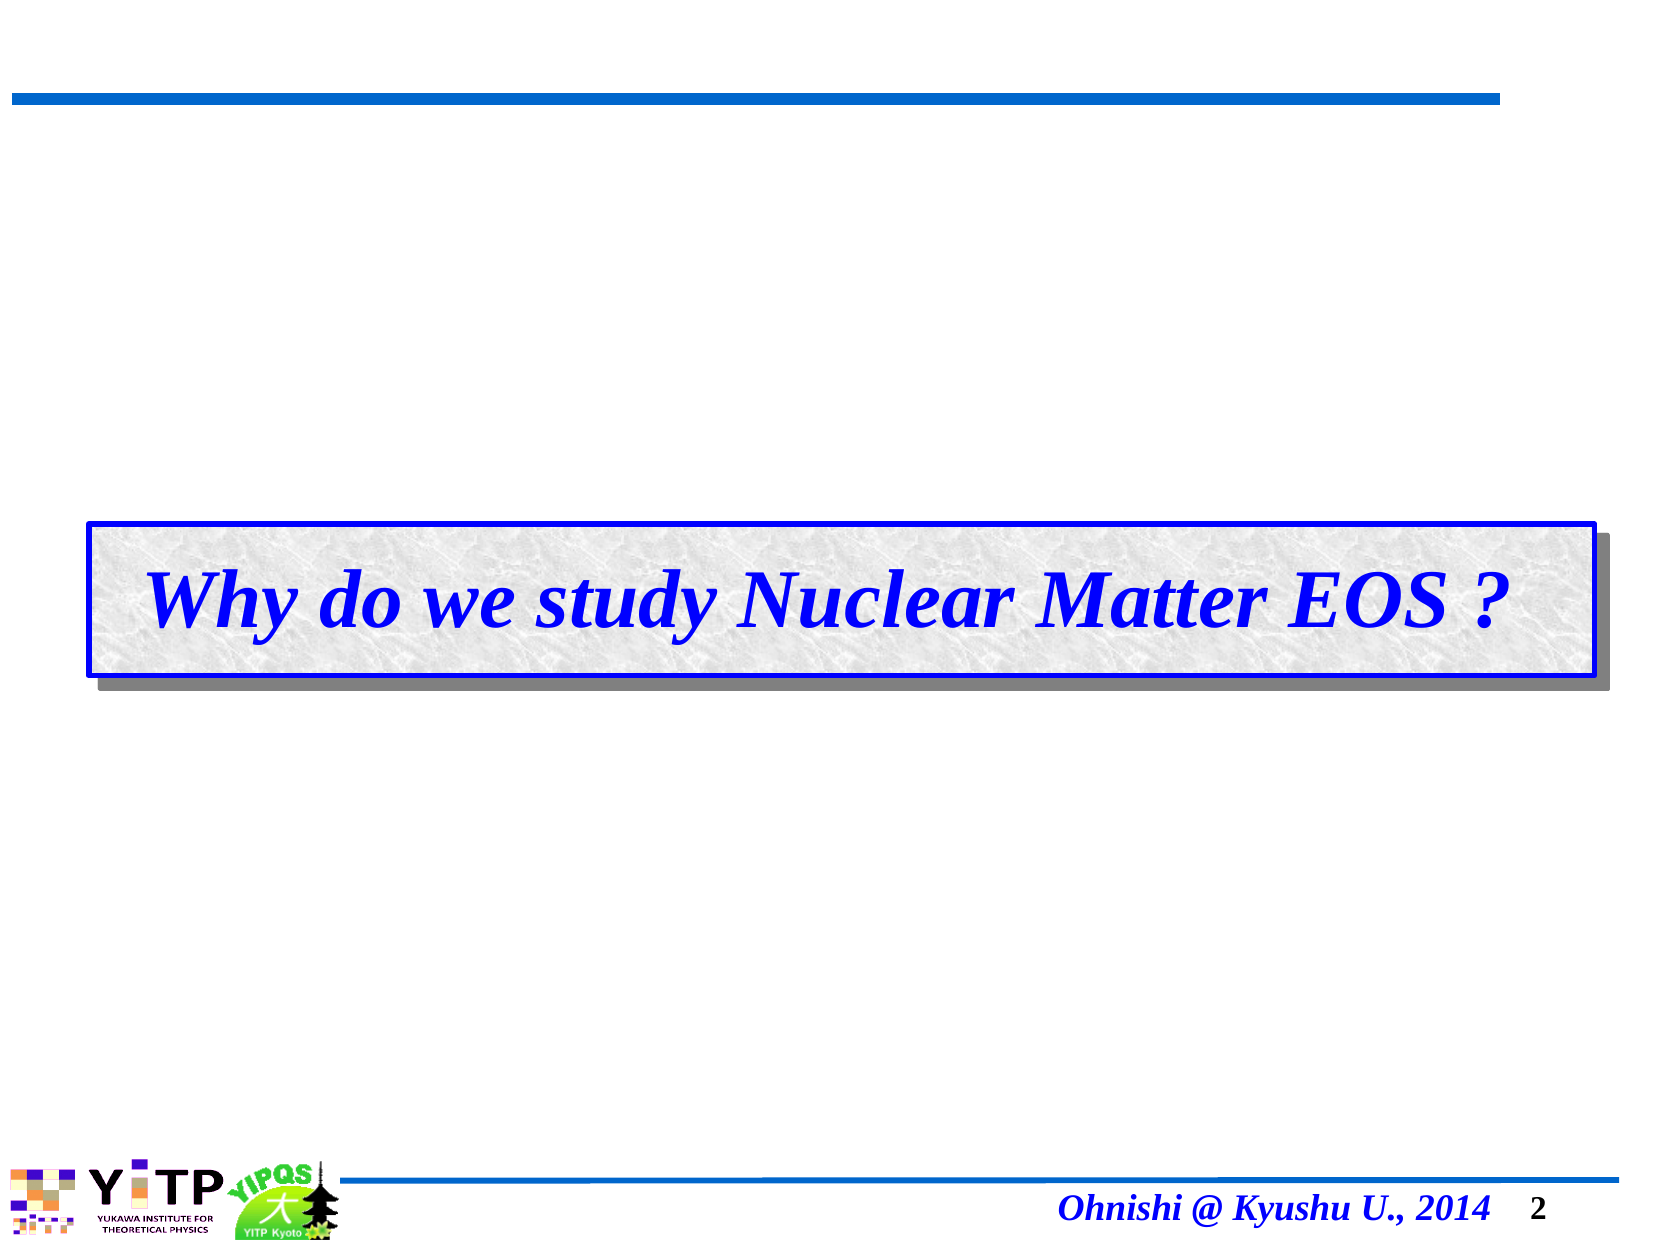

Why do we study Nuclear Matter EOS ?